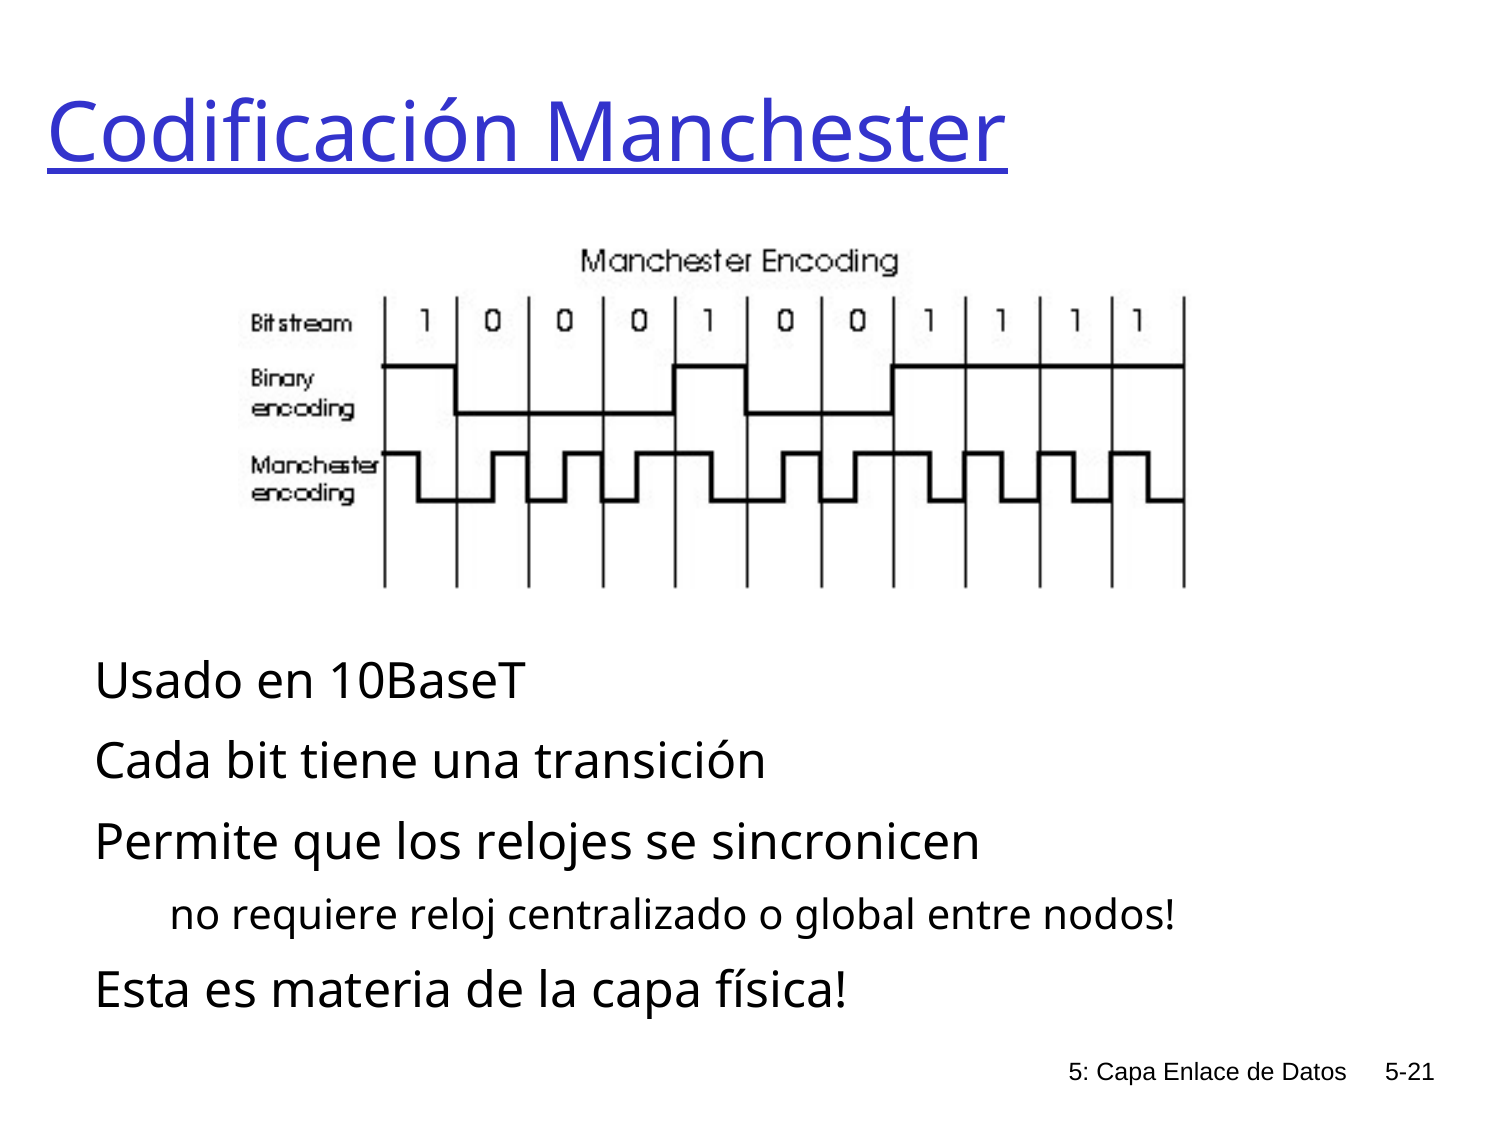

# Codificación Manchester
Usado en 10BaseT
Cada bit tiene una transición
Permite que los relojes se sincronicen
no requiere reloj centralizado o global entre nodos!
Esta es materia de la capa física!
21